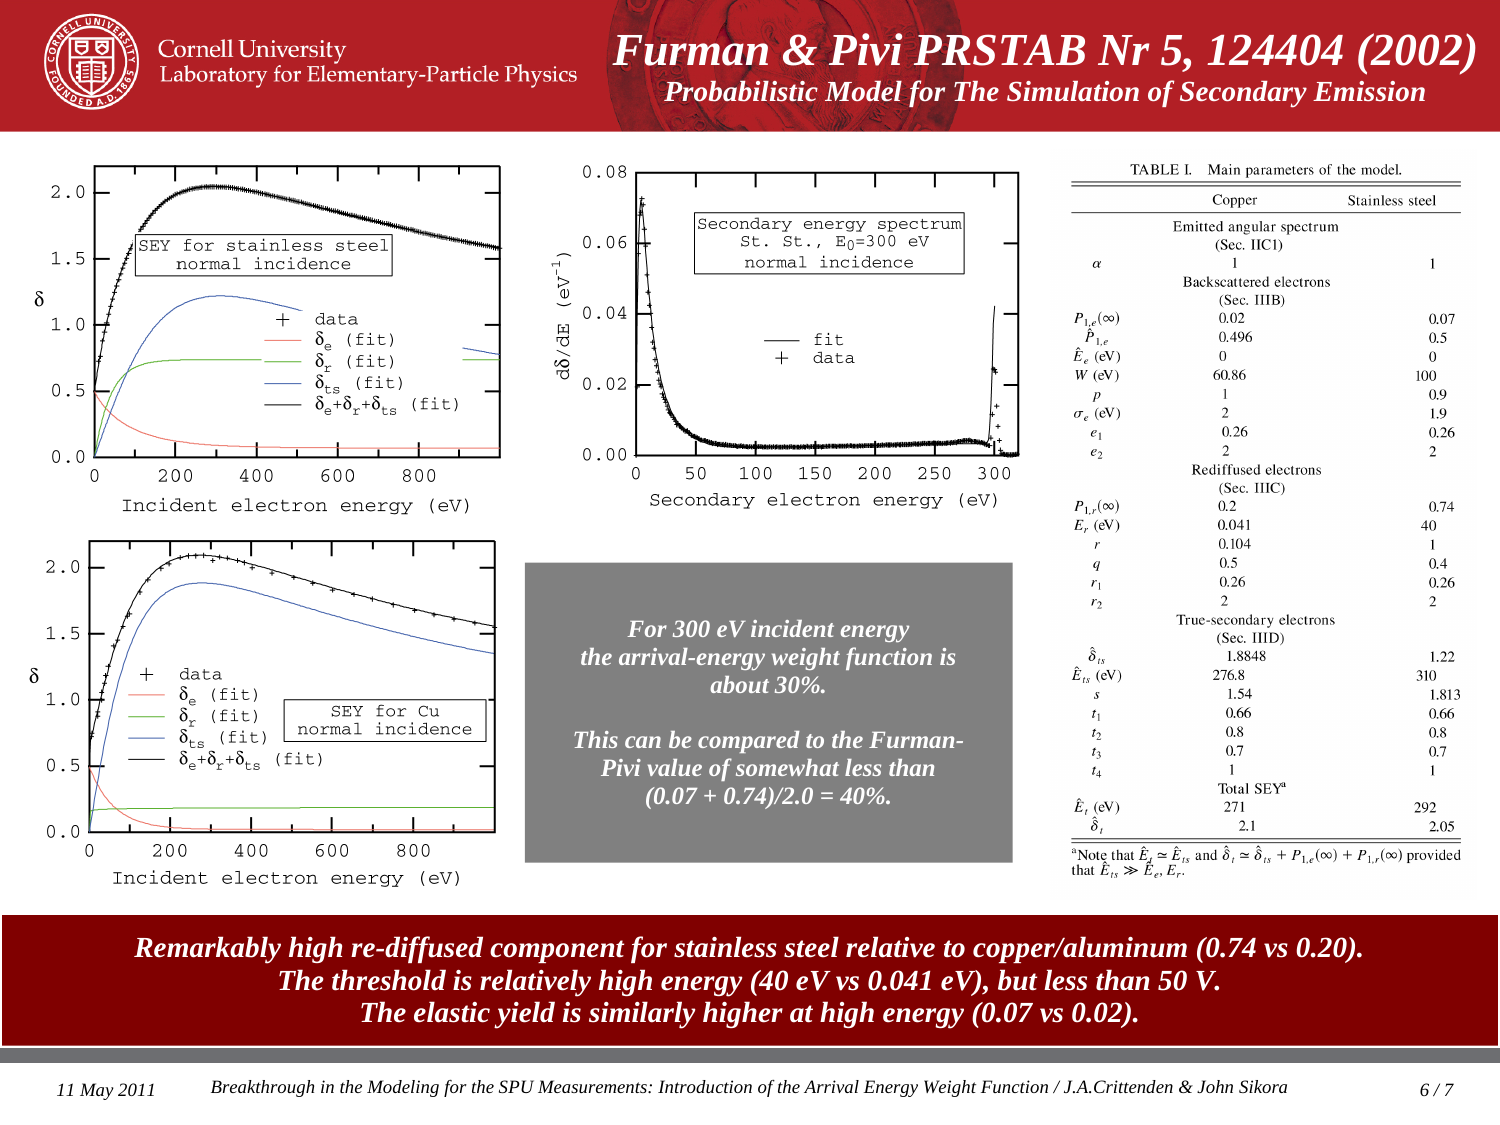

# Furman & Pivi PRSTAB Nr 5, 124404 (2002) Probabilistic Model for The Simulation of Secondary Emission
For 300 eV incident energy
the arrival-energy weight function is about 30%.
This can be compared to the Furman-Pivi value of somewhat less than
(0.07 + 0.74)/2.0 = 40%.
Remarkably high re-diffused component for stainless steel relative to copper/aluminum (0.74 vs 0.20).
The threshold is relatively high energy (40 eV vs 0.041 eV), but less than 50 V.
The elastic yield is similarly higher at high energy (0.07 vs 0.02).